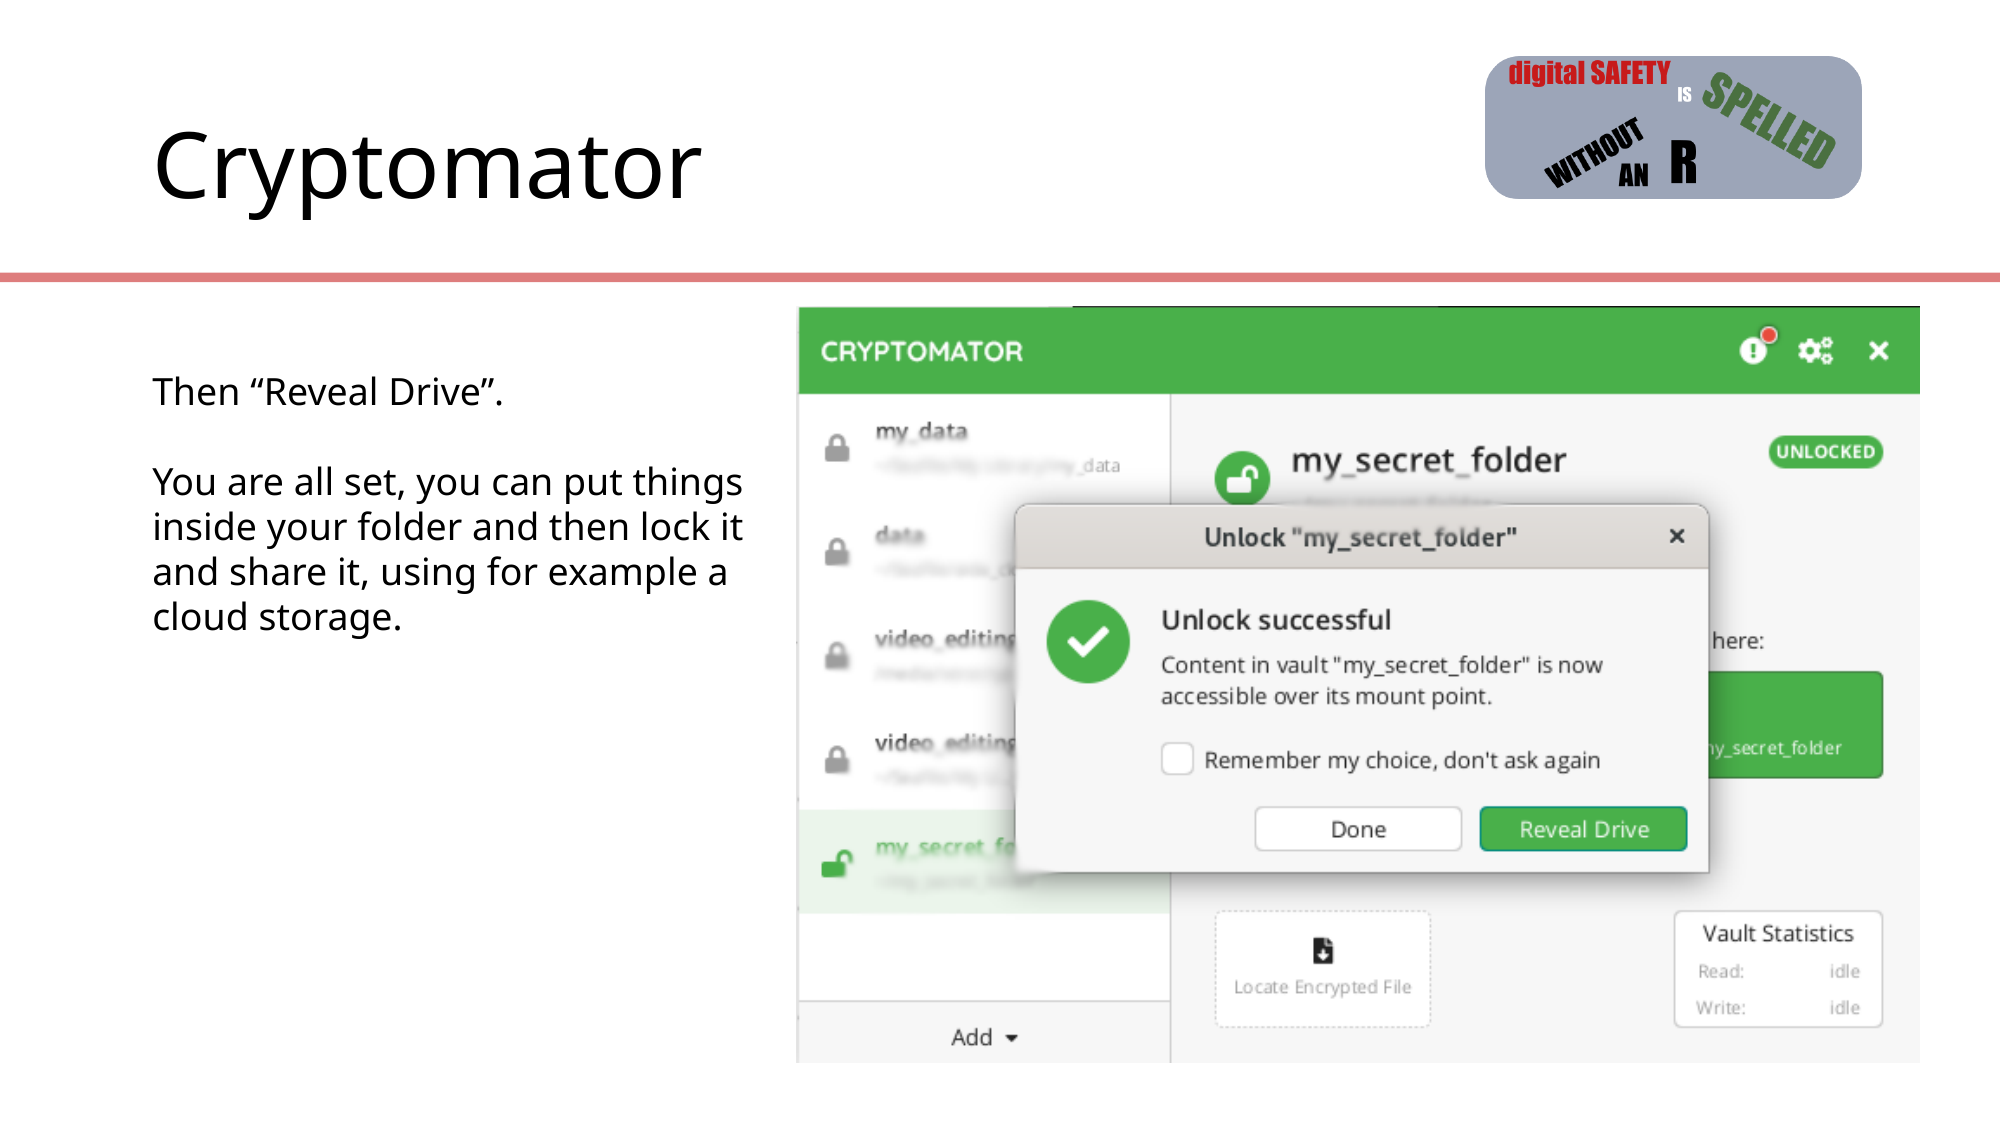

# Cryptomator
Then “Reveal Drive”.
You are all set, you can put things inside your folder and then lock it and share it, using for example a cloud storage.